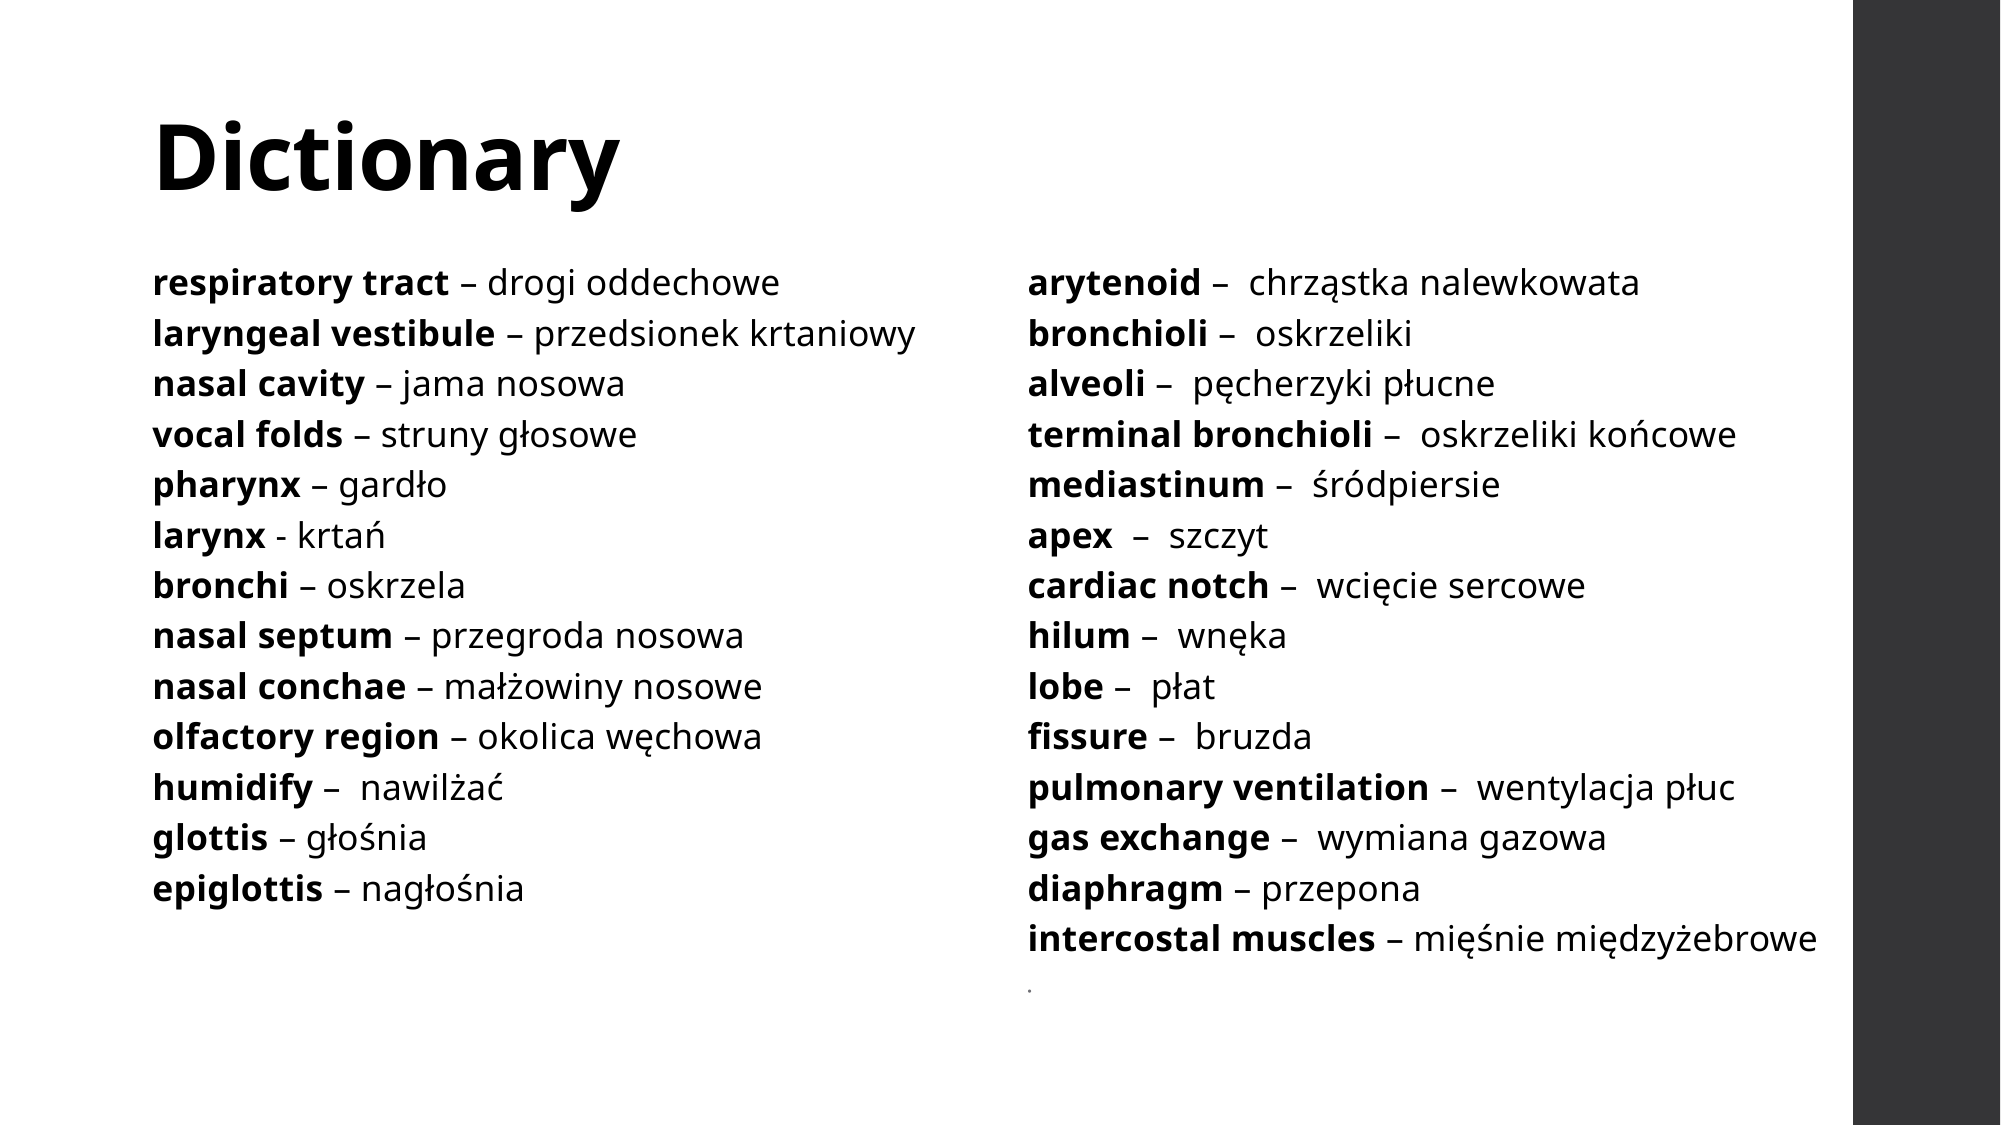

# Dictionary
respiratory tract – drogi oddechowe
laryngeal vestibule – przedsionek krtaniowy
nasal cavity – jama nosowa
vocal folds – struny głosowe
pharynx – gardło
larynx - krtań
bronchi – oskrzela
nasal septum – przegroda nosowa
nasal conchae – małżowiny nosowe
olfactory region – okolica węchowa
humidify – nawilżać
glottis – głośnia
epiglottis – nagłośnia
arytenoid – chrząstka nalewkowata
bronchioli – oskrzeliki
alveoli – pęcherzyki płucne
terminal bronchioli – oskrzeliki końcowe
mediastinum – śródpiersie
apex – szczyt
cardiac notch – wcięcie sercowe
hilum – wnęka
lobe – płat
fissure – bruzda
pulmonary ventilation – wentylacja płuc
gas exchange – wymiana gazowa
diaphragm – przepona
intercostal muscles – mięśnie międzyżebrowe